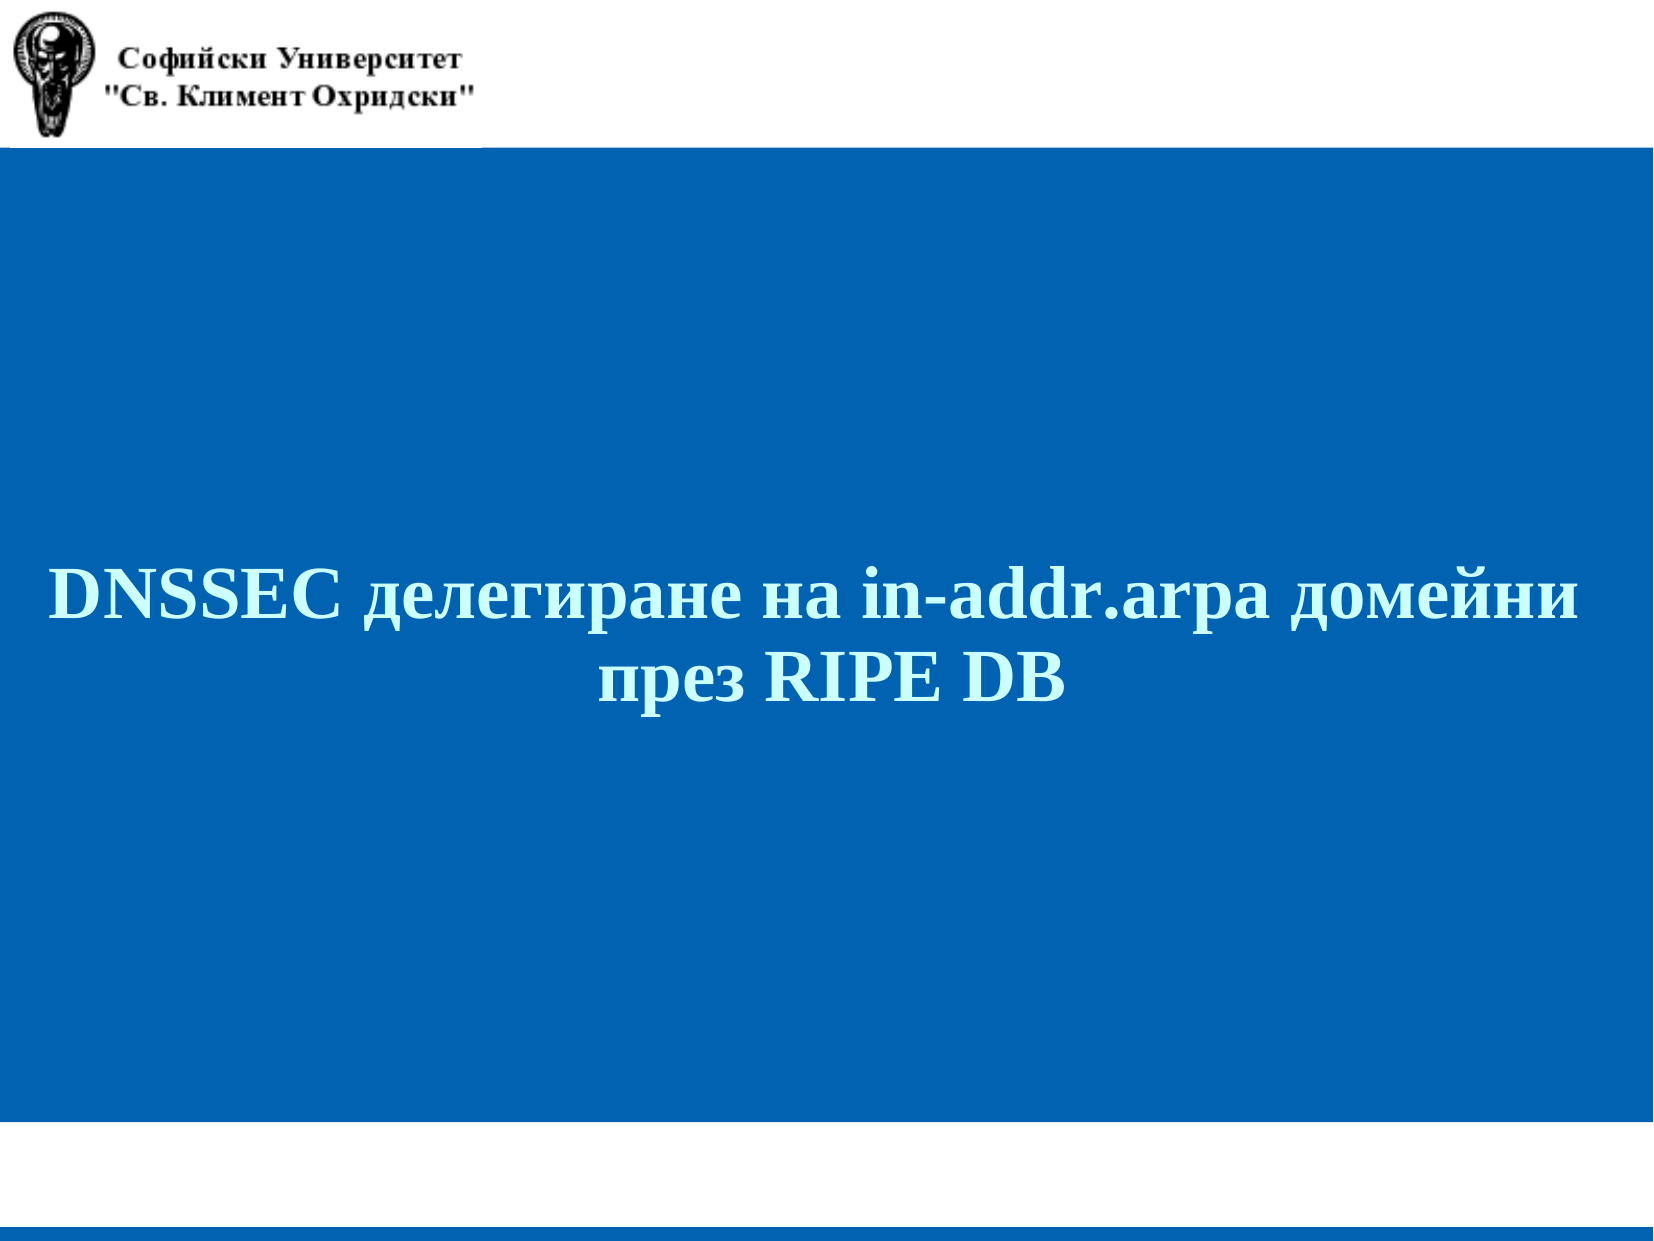

DNSSEC делегиране на in-addr.arpa домейни през RIPE DB